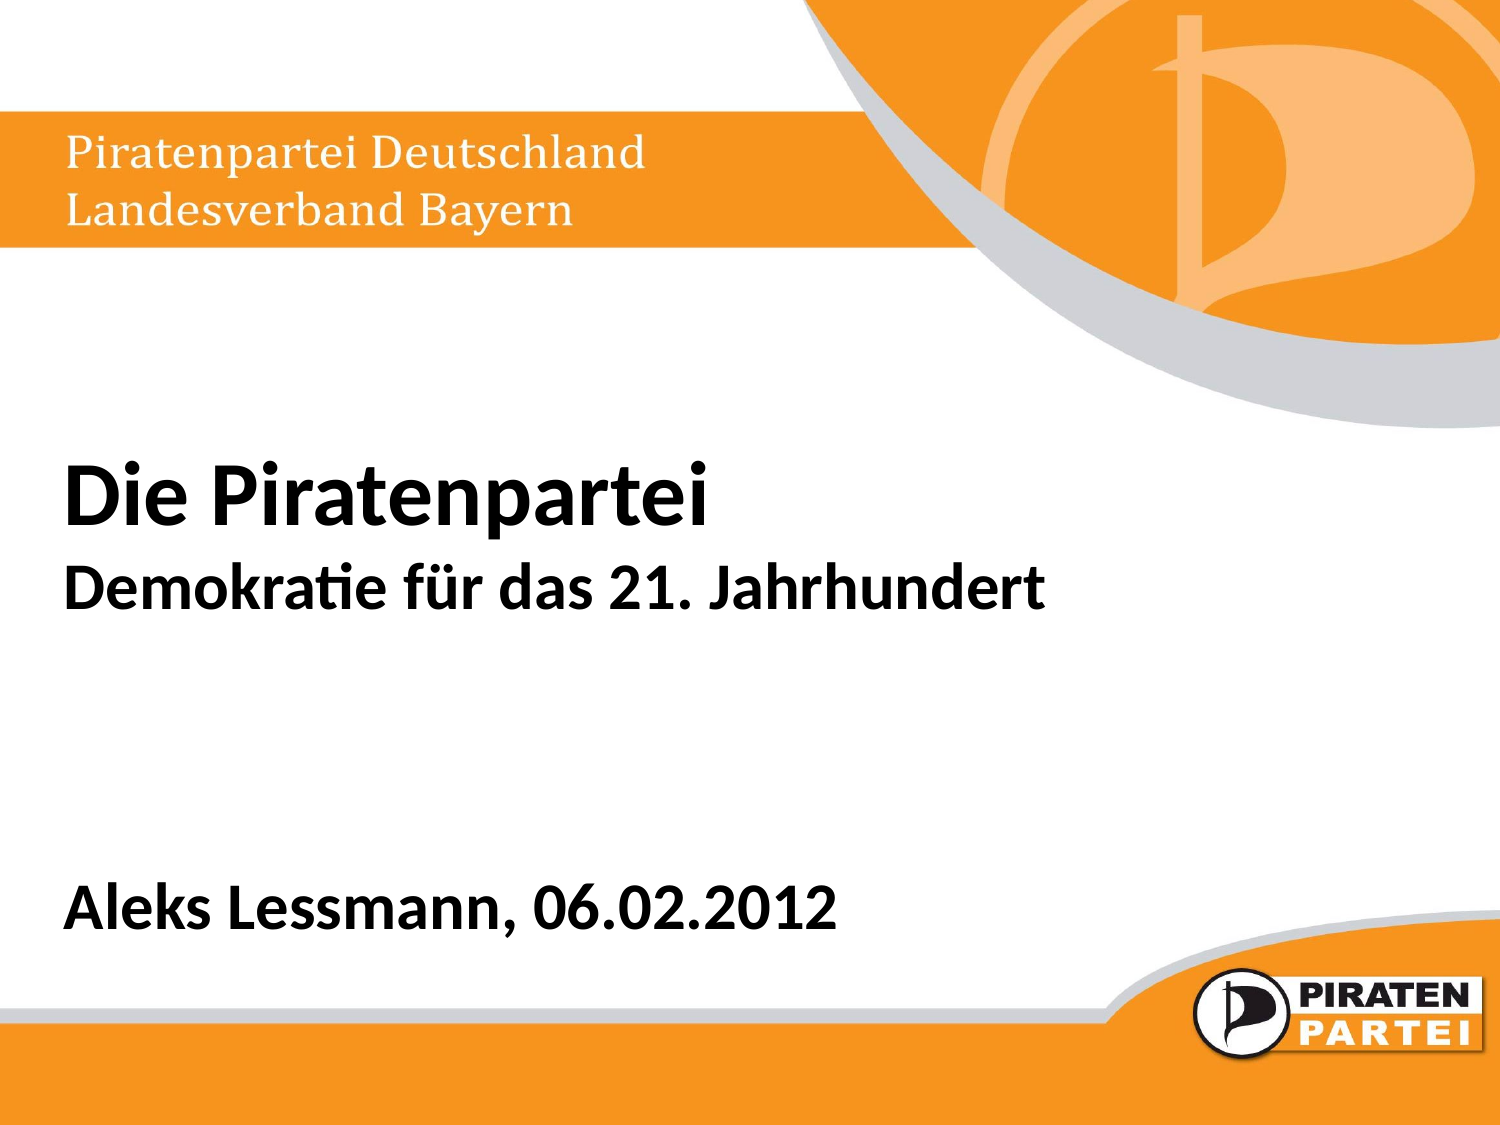

Die Piratenpartei
Demokratie für das 21. Jahrhundert
Aleks Lessmann, 06.02.2012